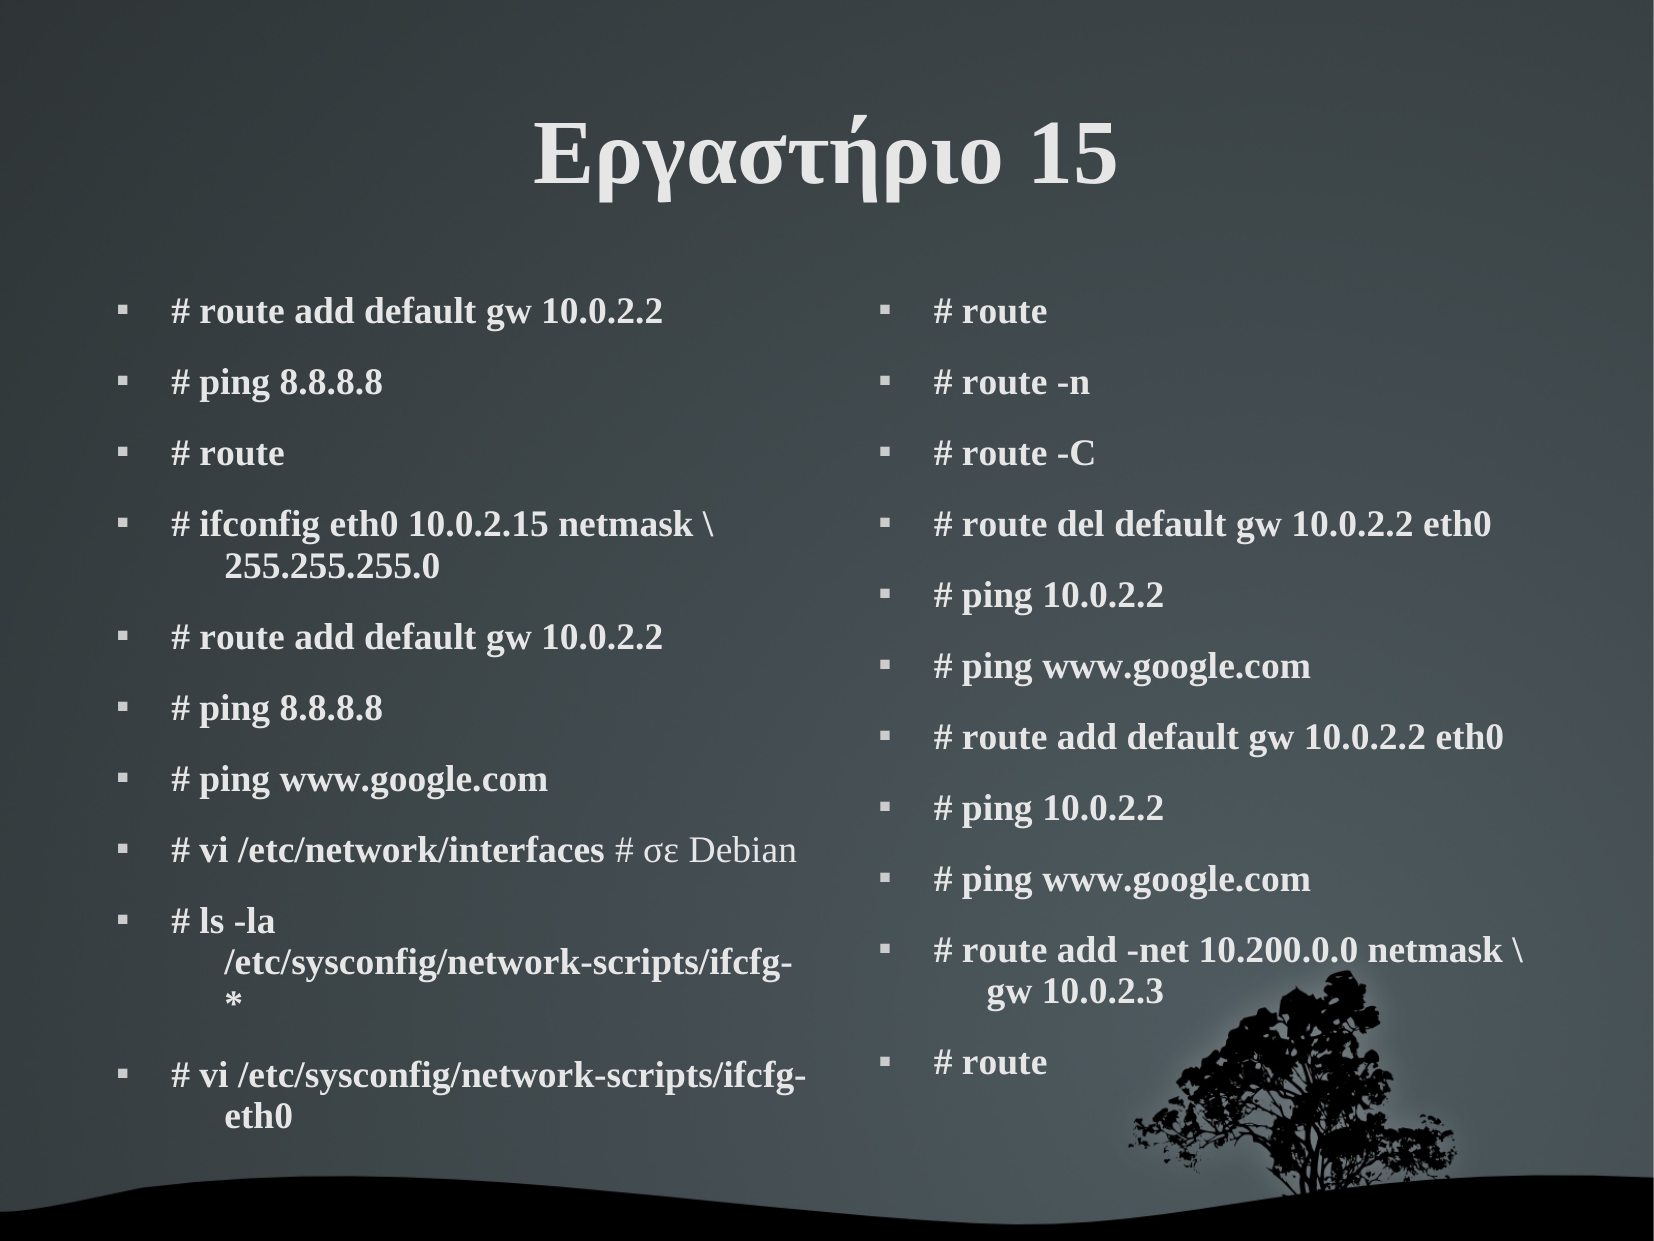

Εργαστήριο 15
# # route add default gw 10.0.2.2
# ping 8.8.8.8
# route
# ifconfig eth0 10.0.2.15 netmask \ 255.255.255.0
# route add default gw 10.0.2.2
# ping 8.8.8.8
# ping www.google.com
# vi /etc/network/interfaces # σε Debian
# ls -la /etc/sysconfig/network-scripts/ifcfg-*
# vi /etc/sysconfig/network-scripts/ifcfg-eth0
# route
# route -n
# route -C
# route del default gw 10.0.2.2 eth0
# ping 10.0.2.2
# ping www.google.com
# route add default gw 10.0.2.2 eth0
# ping 10.0.2.2
# ping www.google.com
# route add -net 10.200.0.0 netmask \ gw 10.0.2.3
# route